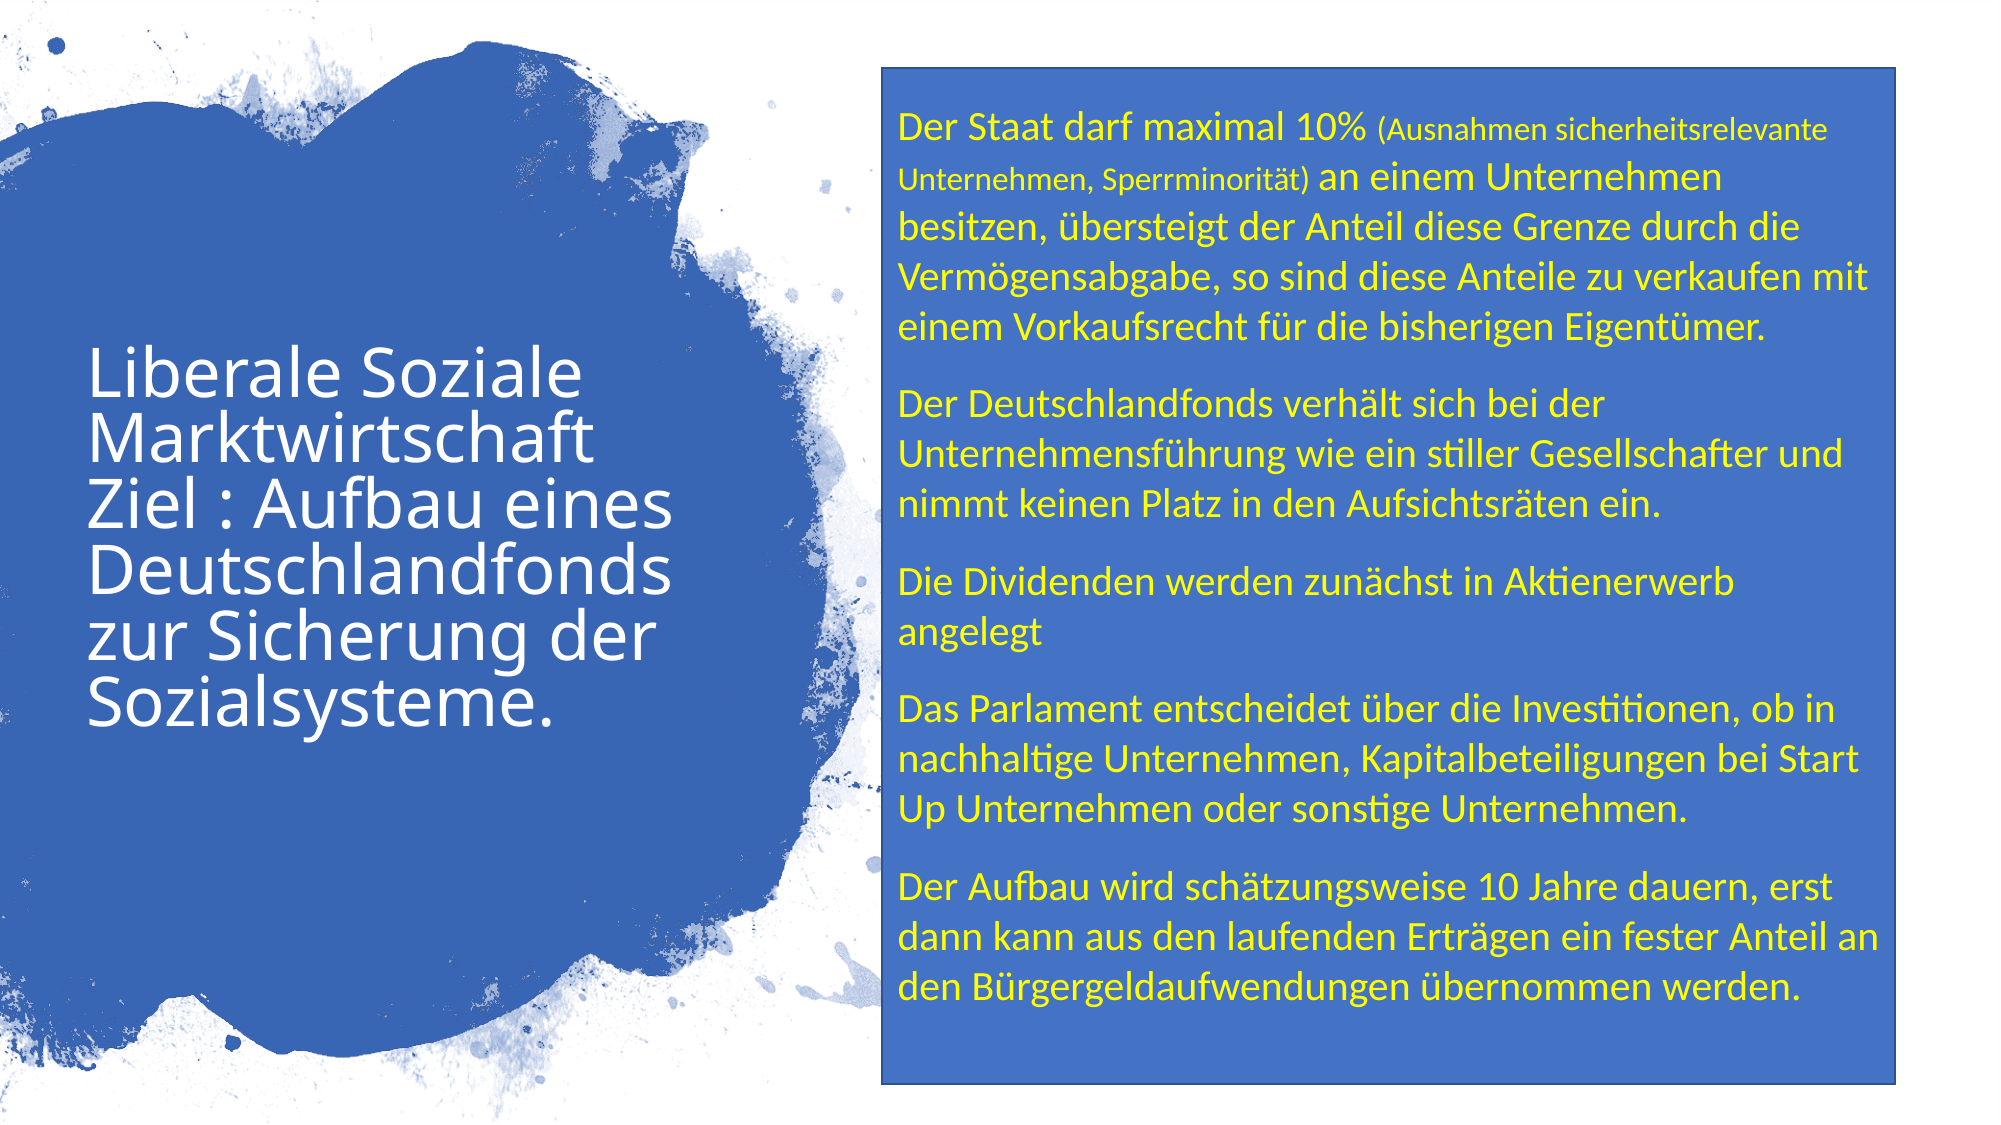

Der Staat darf maximal 10% (Ausnahmen sicherheitsrelevante Unternehmen, Sperrminorität) an einem Unternehmen besitzen, übersteigt der Anteil diese Grenze durch die Vermögensabgabe, so sind diese Anteile zu verkaufen mit einem Vorkaufsrecht für die bisherigen Eigentümer.
Der Deutschlandfonds verhält sich bei der Unternehmensführung wie ein stiller Gesellschafter und nimmt keinen Platz in den Aufsichtsräten ein.
Die Dividenden werden zunächst in Aktienerwerb angelegt
Das Parlament entscheidet über die Investitionen, ob in nachhaltige Unternehmen, Kapitalbeteiligungen bei Start Up Unternehmen oder sonstige Unternehmen.
Der Aufbau wird schätzungsweise 10 Jahre dauern, erst dann kann aus den laufenden Erträgen ein fester Anteil an den Bürgergeldaufwendungen übernommen werden.
Liberale Soziale Marktwirtschaft Ziel : Aufbau eines Deutschlandfonds zur Sicherung der Sozialsysteme.